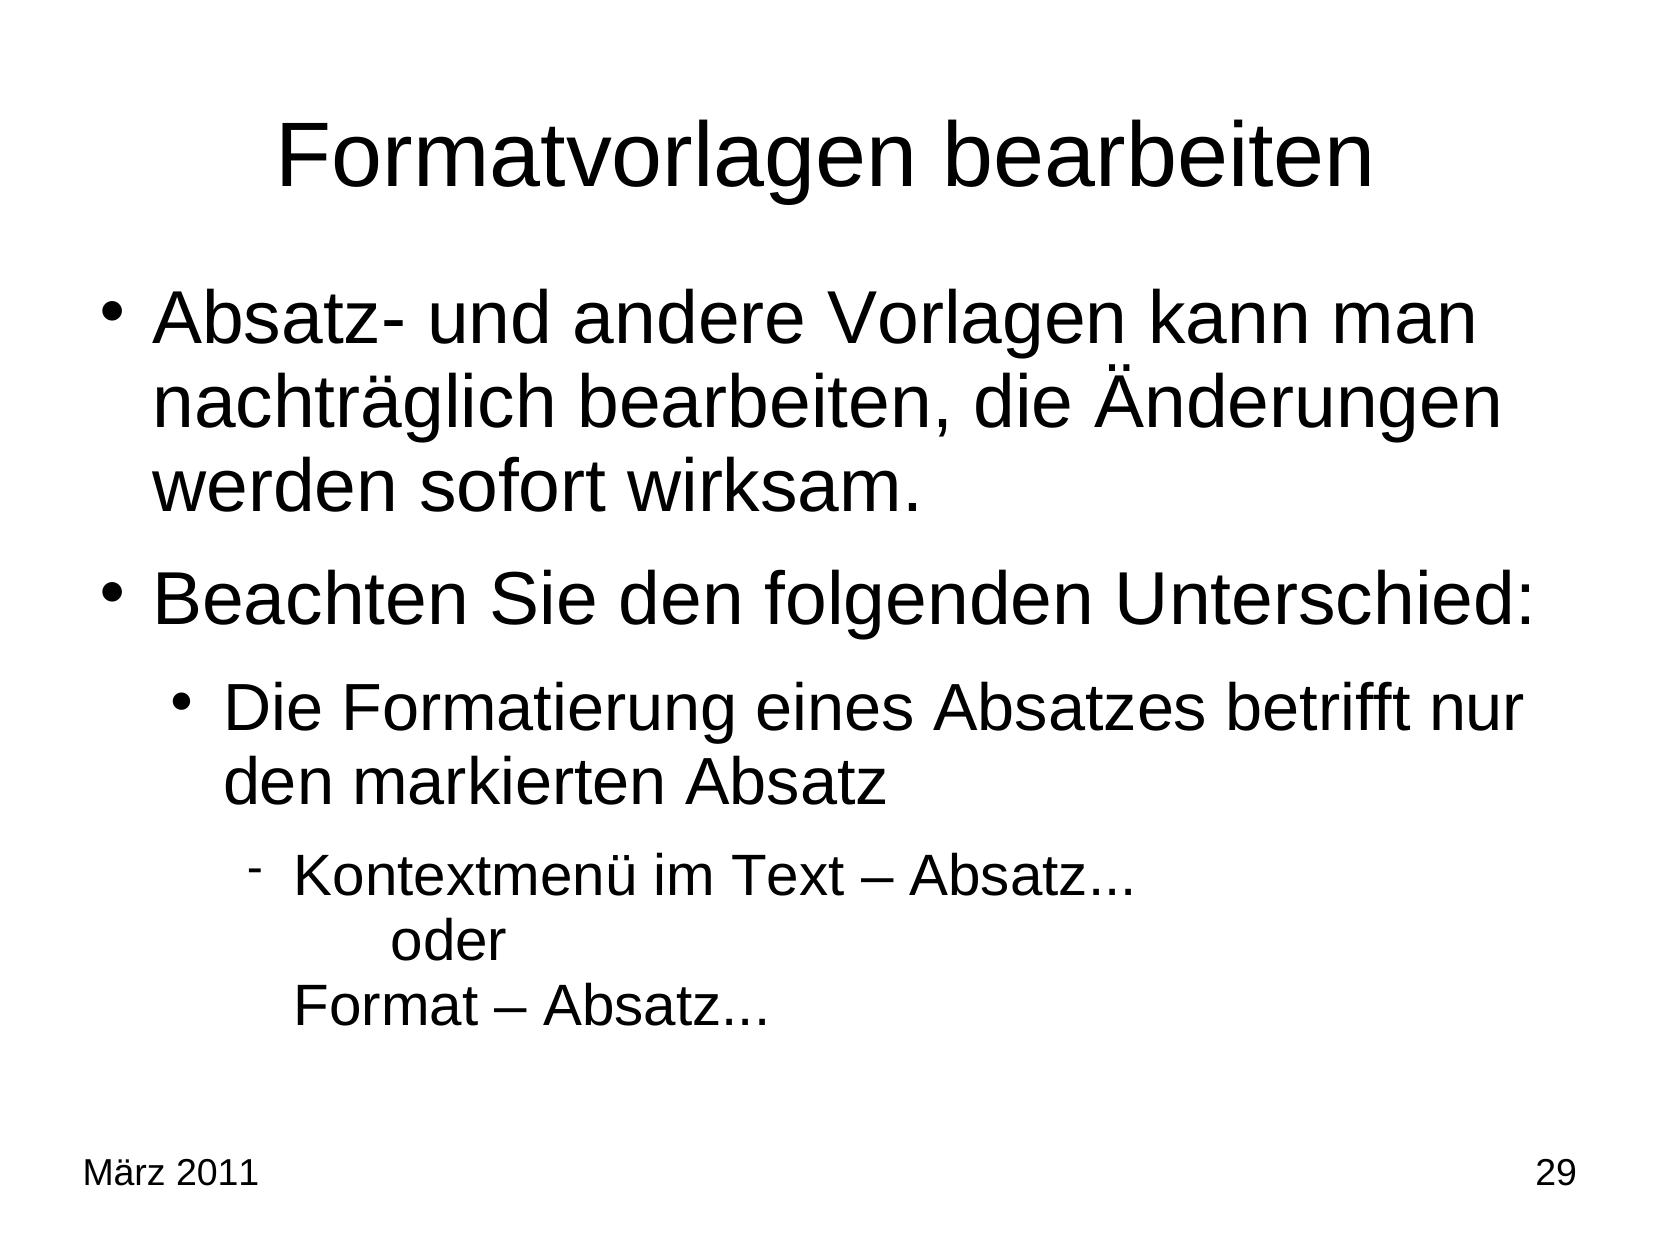

# Formatvorlagen bearbeiten
Absatz- und andere Vorlagen kann man nachträglich bearbeiten, die Änderungen werden sofort wirksam.
Beachten Sie den folgenden Unterschied:
Die Formatierung eines Absatzes betrifft nur den markierten Absatz
Kontextmenü im Text – Absatz...
		oder
Format – Absatz...
März 2011
29